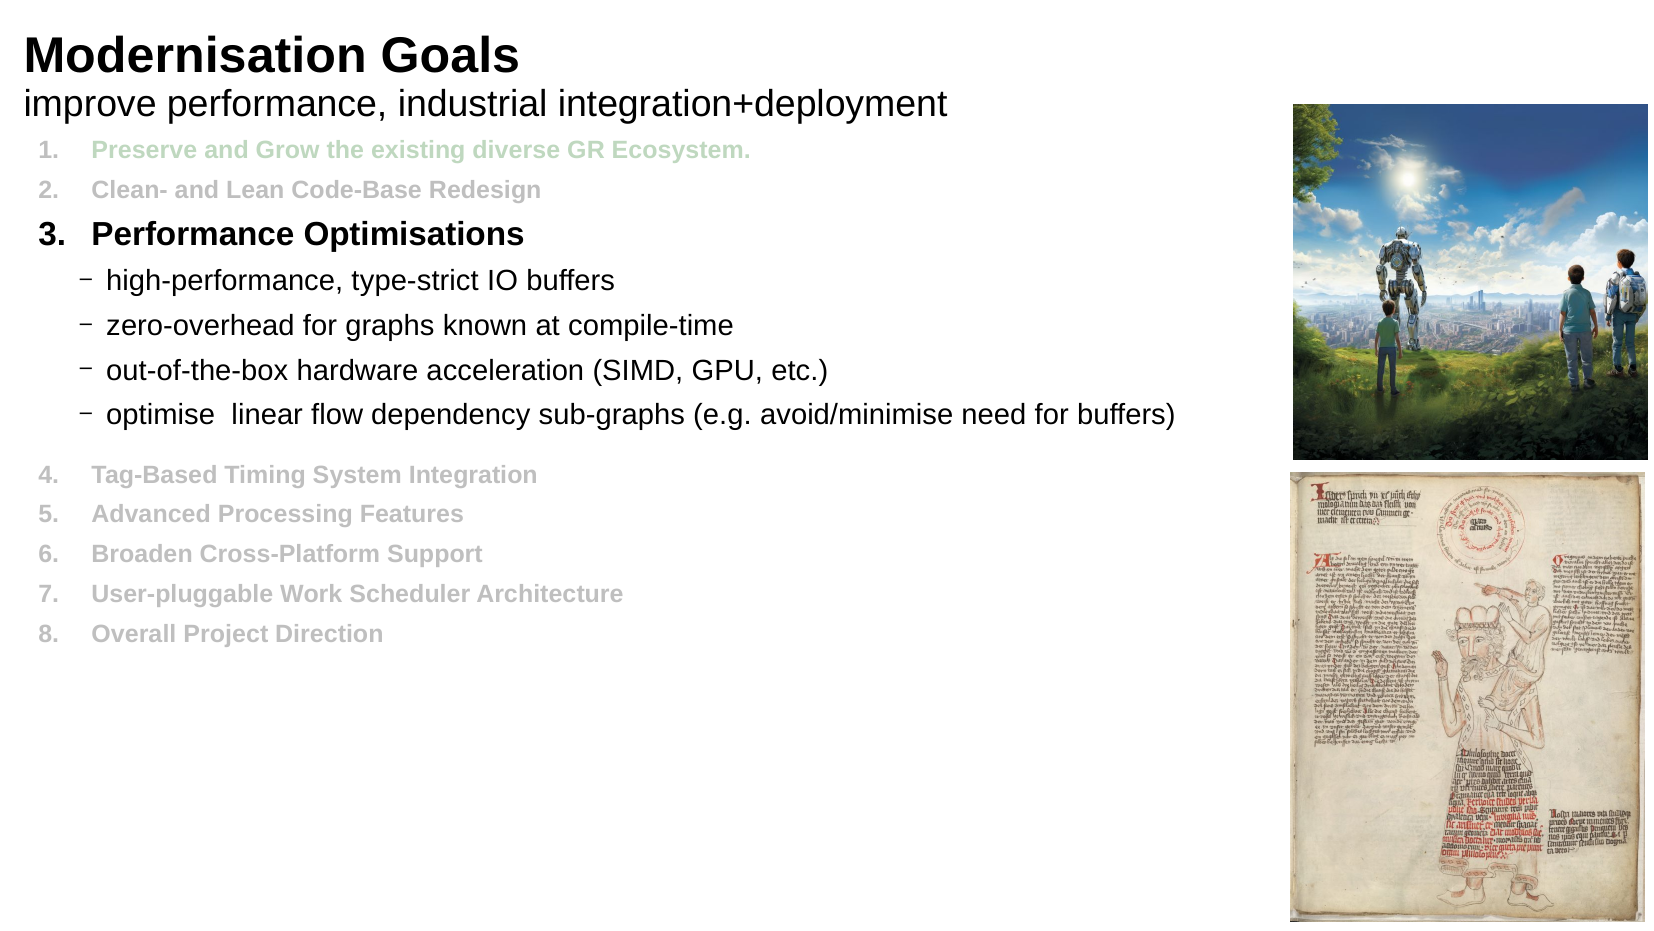

# Modernisation Goals improve performance, industrial integration+deployment
Preserve and Grow the existing diverse GR Ecosystem.
Clean- and Lean Code-Base Redesign
Performance Optimisations
high-performance, type-strict IO buffers
zero-overhead for graphs known at compile-time
out-of-the-box hardware acceleration (SIMD, GPU, etc.)
optimise linear flow dependency sub-graphs (e.g. avoid/minimise need for buffers)
Tag-Based Timing System Integration
Advanced Processing Features
Broaden Cross-Platform Support
User-pluggable Work Scheduler Architecture
Overall Project Direction